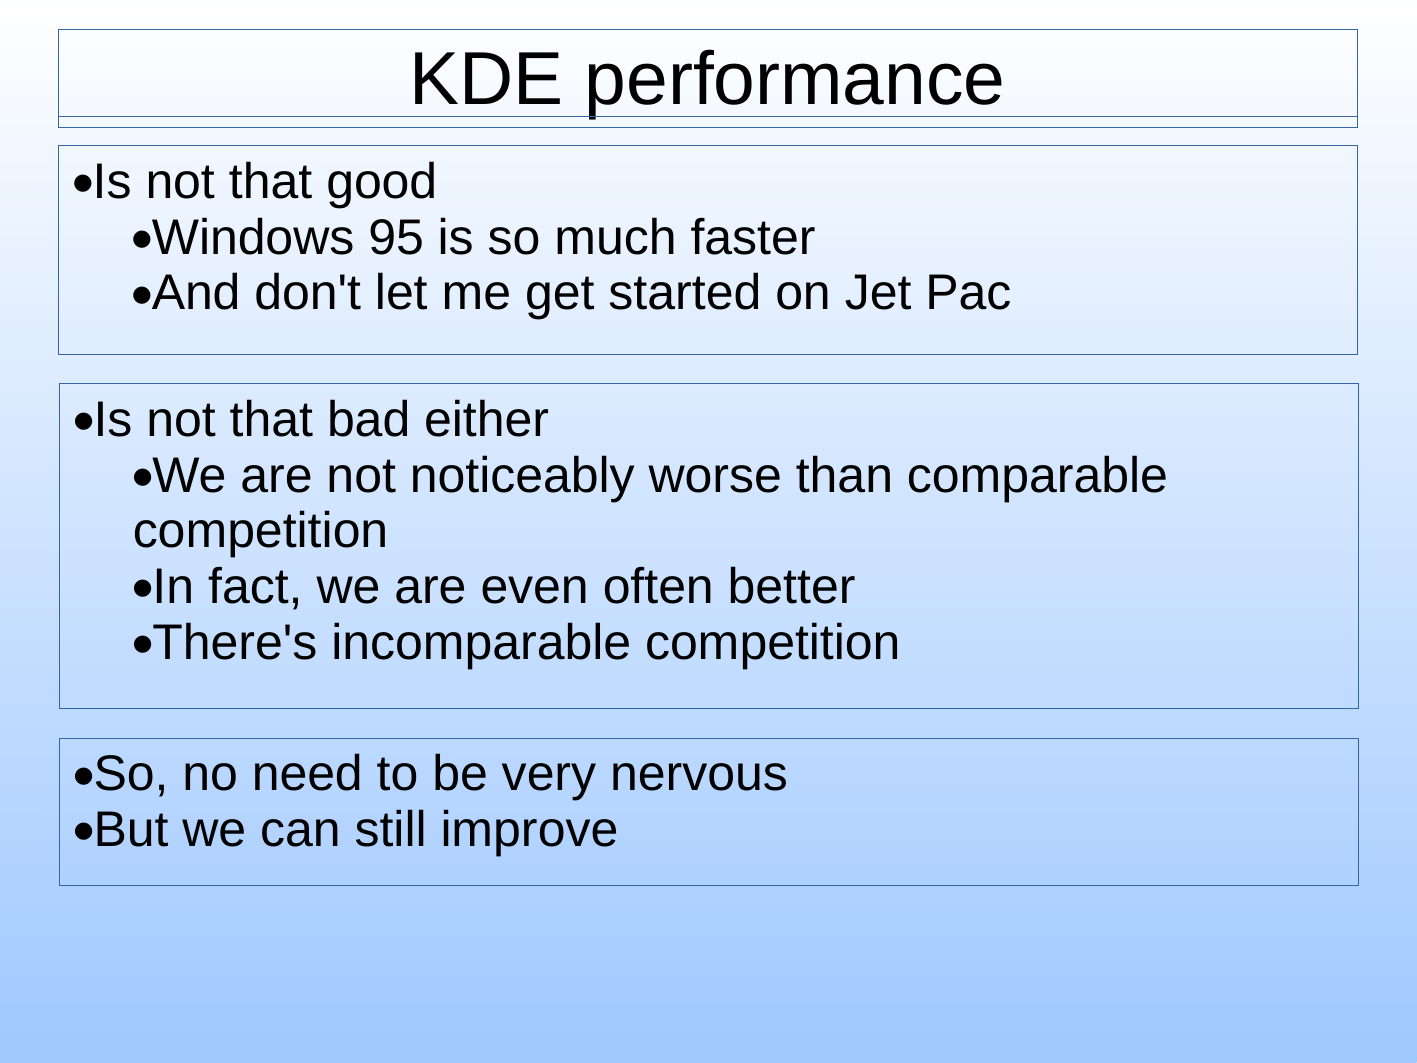

KDE performance
Is not that good
Windows 95 is so much faster
And don't let me get started on Jet Pac
Is not that bad either
We are not noticeably worse than comparable competition
In fact, we are even often better
There's incomparable competition
So, no need to be very nervous
But we can still improve